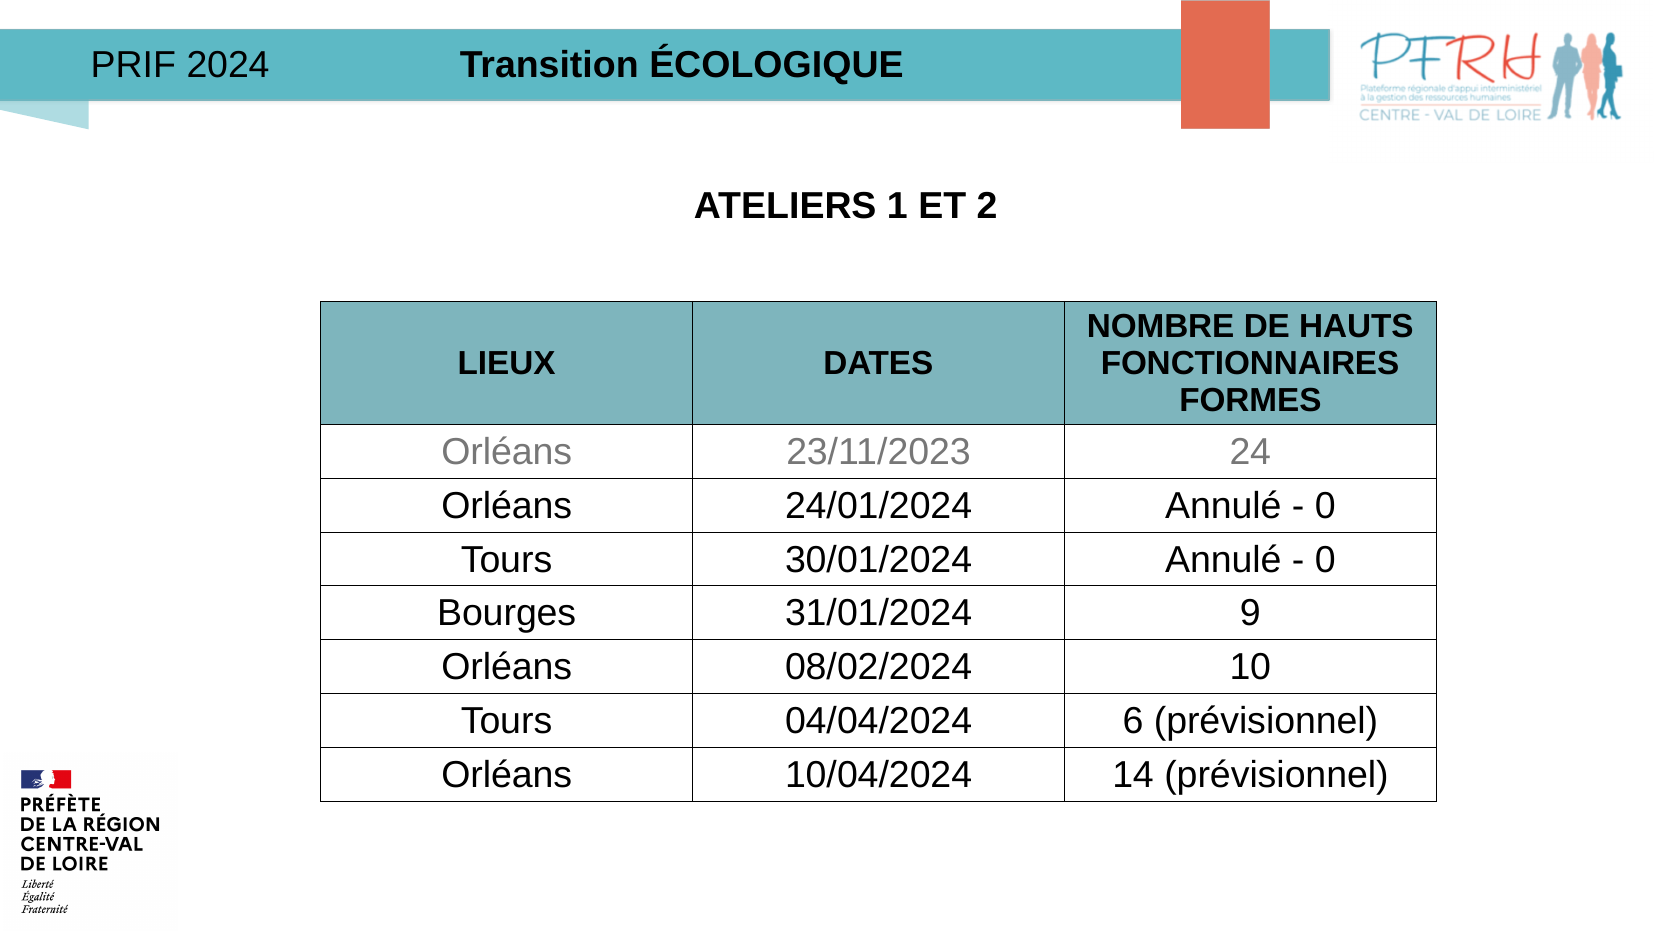

PRIF 2024			Transition ÉCOLOGIQUE
ATELIERS 1 ET 2
| LIEUX | DATES | NOMBRE DE HAUTS FONCTIONNAIRES FORMES |
| --- | --- | --- |
| Orléans | 23/11/2023 | 24 |
| Orléans | 24/01/2024 | Annulé - 0 |
| Tours | 30/01/2024 | Annulé - 0 |
| Bourges | 31/01/2024 | 9 |
| Orléans | 08/02/2024 | 10 |
| Tours | 04/04/2024 | 6 (prévisionnel) |
| Orléans | 10/04/2024 | 14 (prévisionnel) |